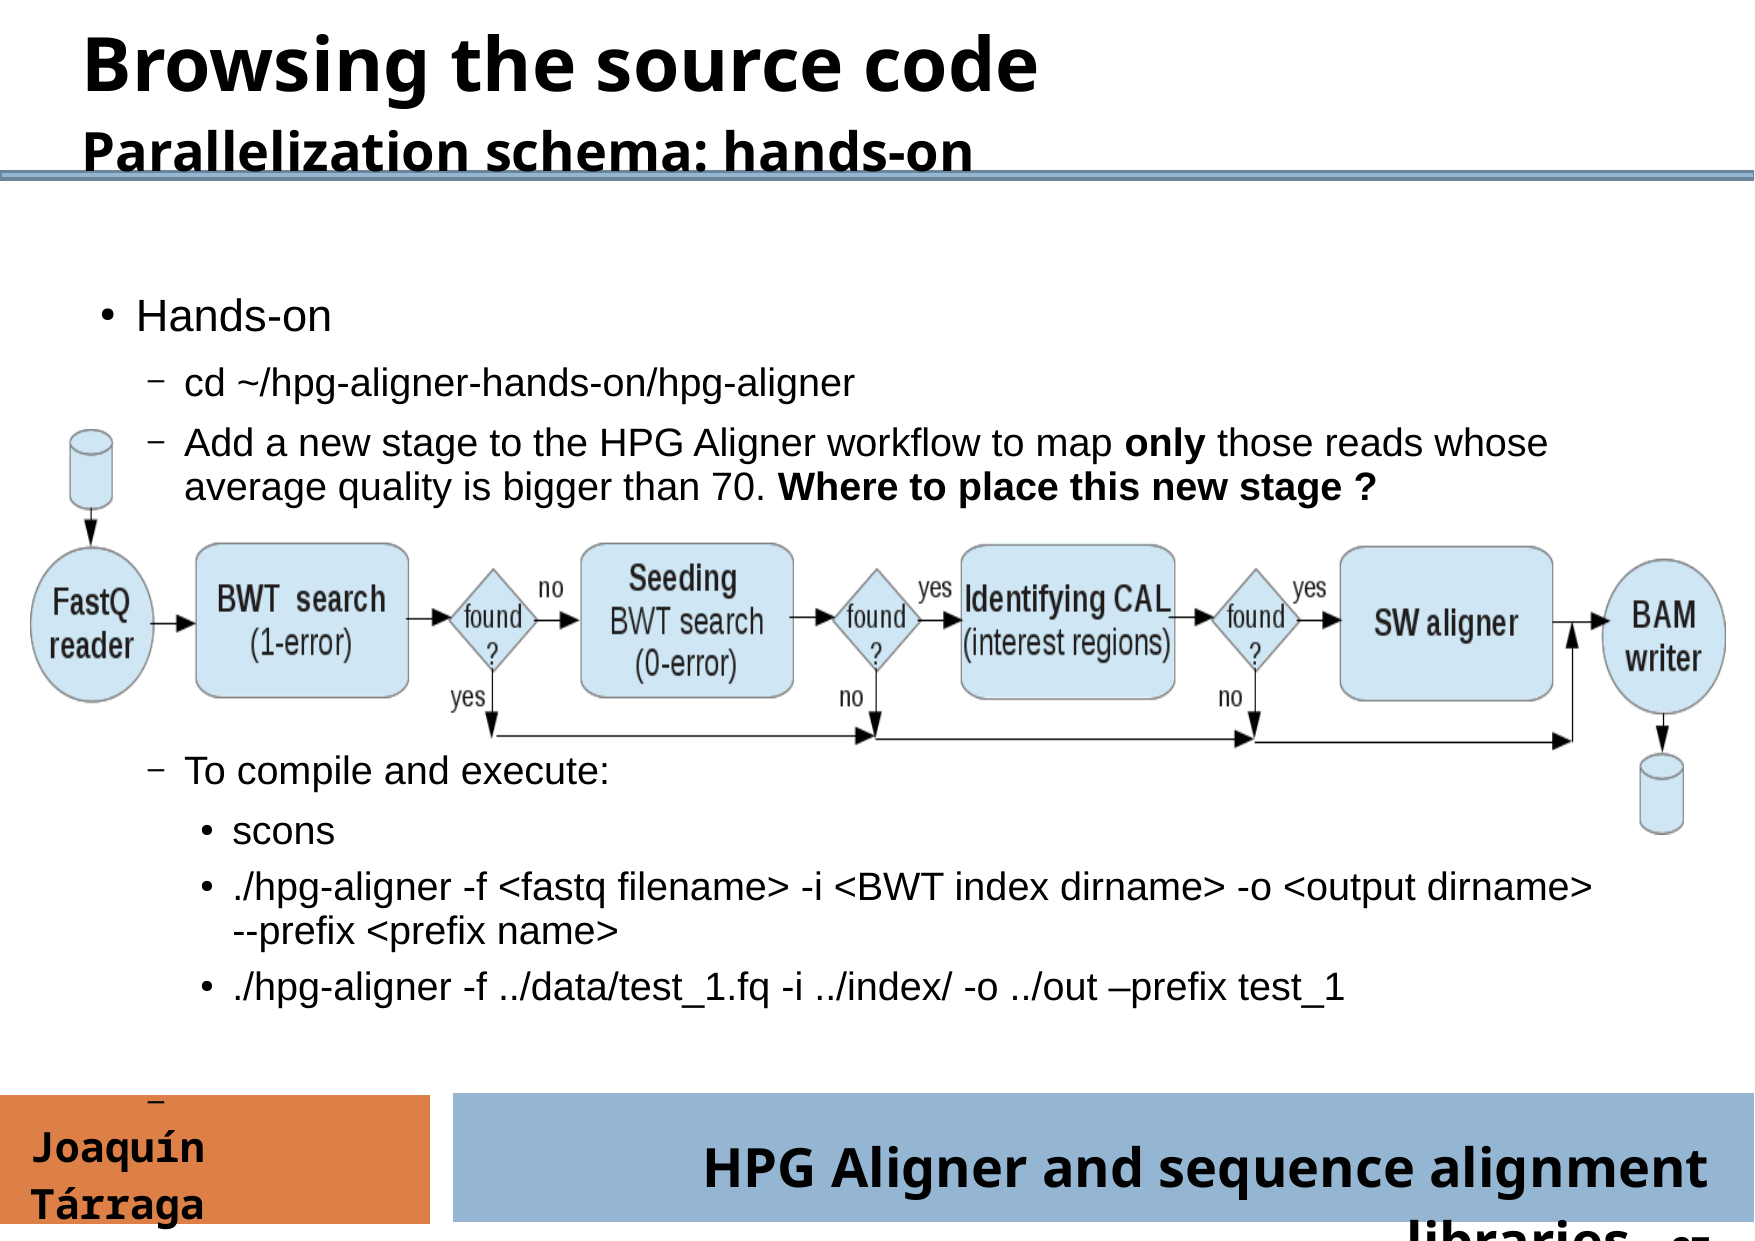

Browsing the source code
Parallelization schema: hands-on
# Hands-on
cd ~/hpg-aligner-hands-on/hpg-aligner
Add a new stage to the HPG Aligner workflow to map only those reads whose average quality is bigger than 70. Where to place this new stage ?
To compile and execute:
scons
./hpg-aligner -f <fastq filename> -i <BWT index dirname> -o <output dirname> --prefix <prefix name>
./hpg-aligner -f ../data/test_1.fq -i ../index/ -o ../out –prefix test_1
Joaquín Tárraga
jtarraga@cipf.es
HPG Aligner and sequence alignment libraries 27